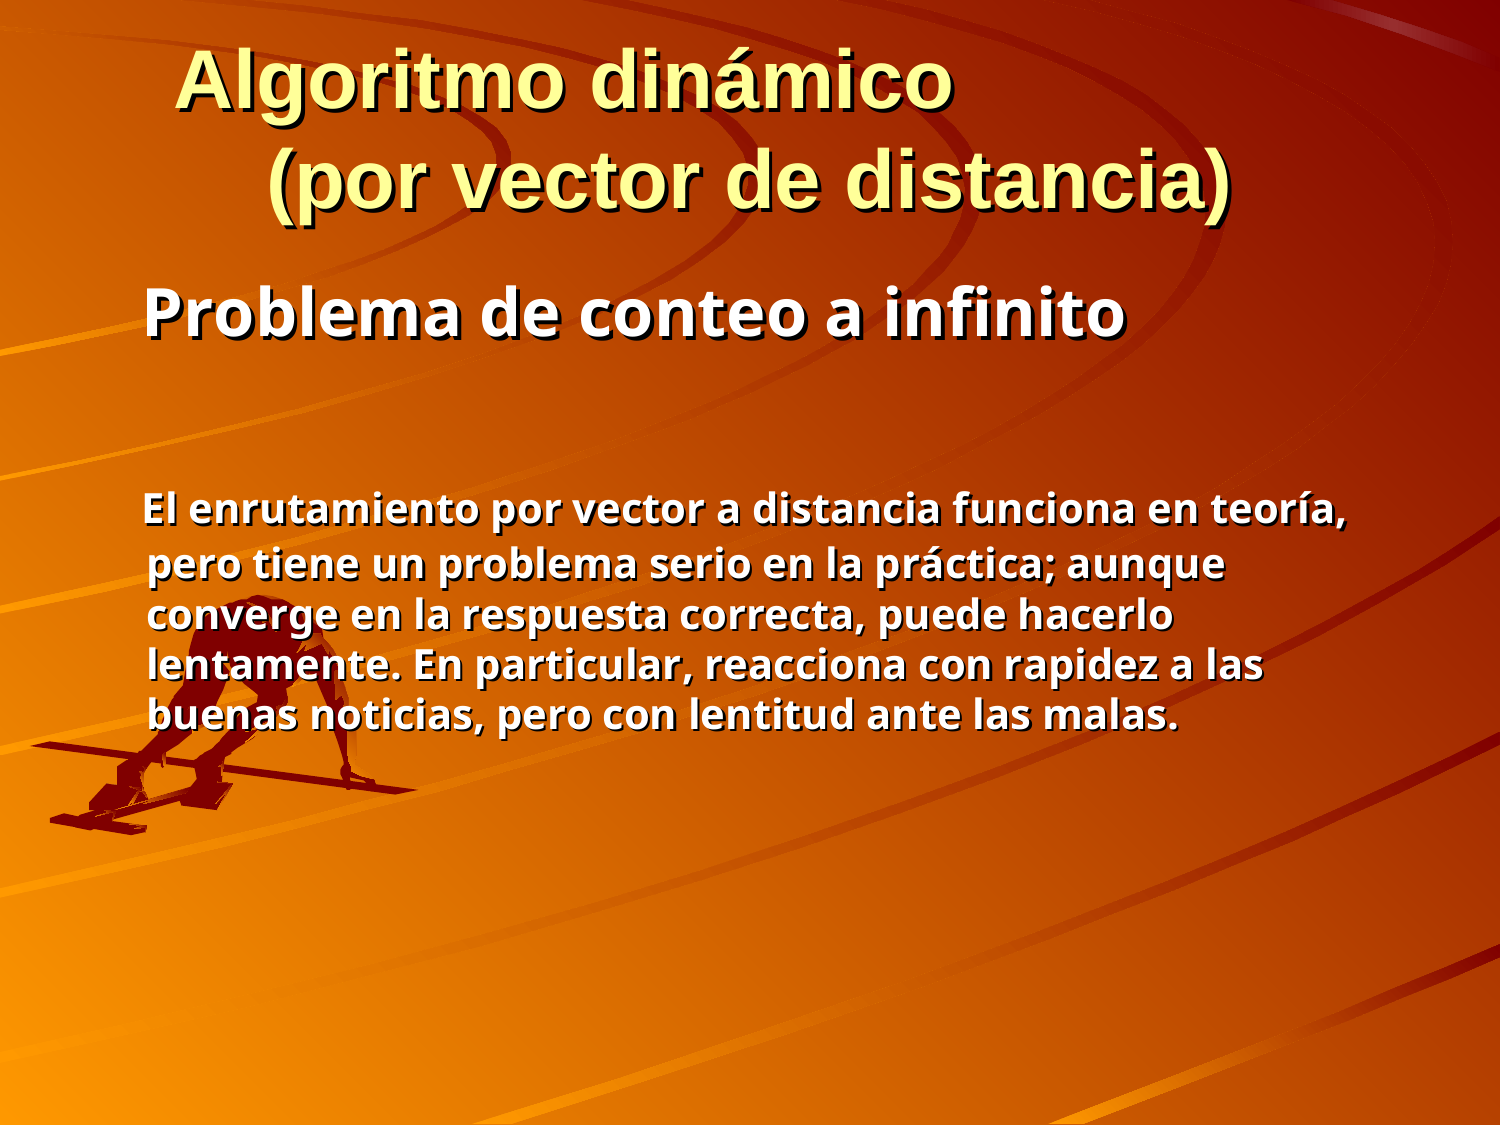

# Algoritmo dinámico (por vector de distancia)
 Problema de conteo a infinito
 El enrutamiento por vector a distancia funciona en teoría, pero tiene un problema serio en la práctica; aunque converge en la respuesta correcta, puede hacerlo lentamente. En particular, reacciona con rapidez a las buenas noticias, pero con lentitud ante las malas.